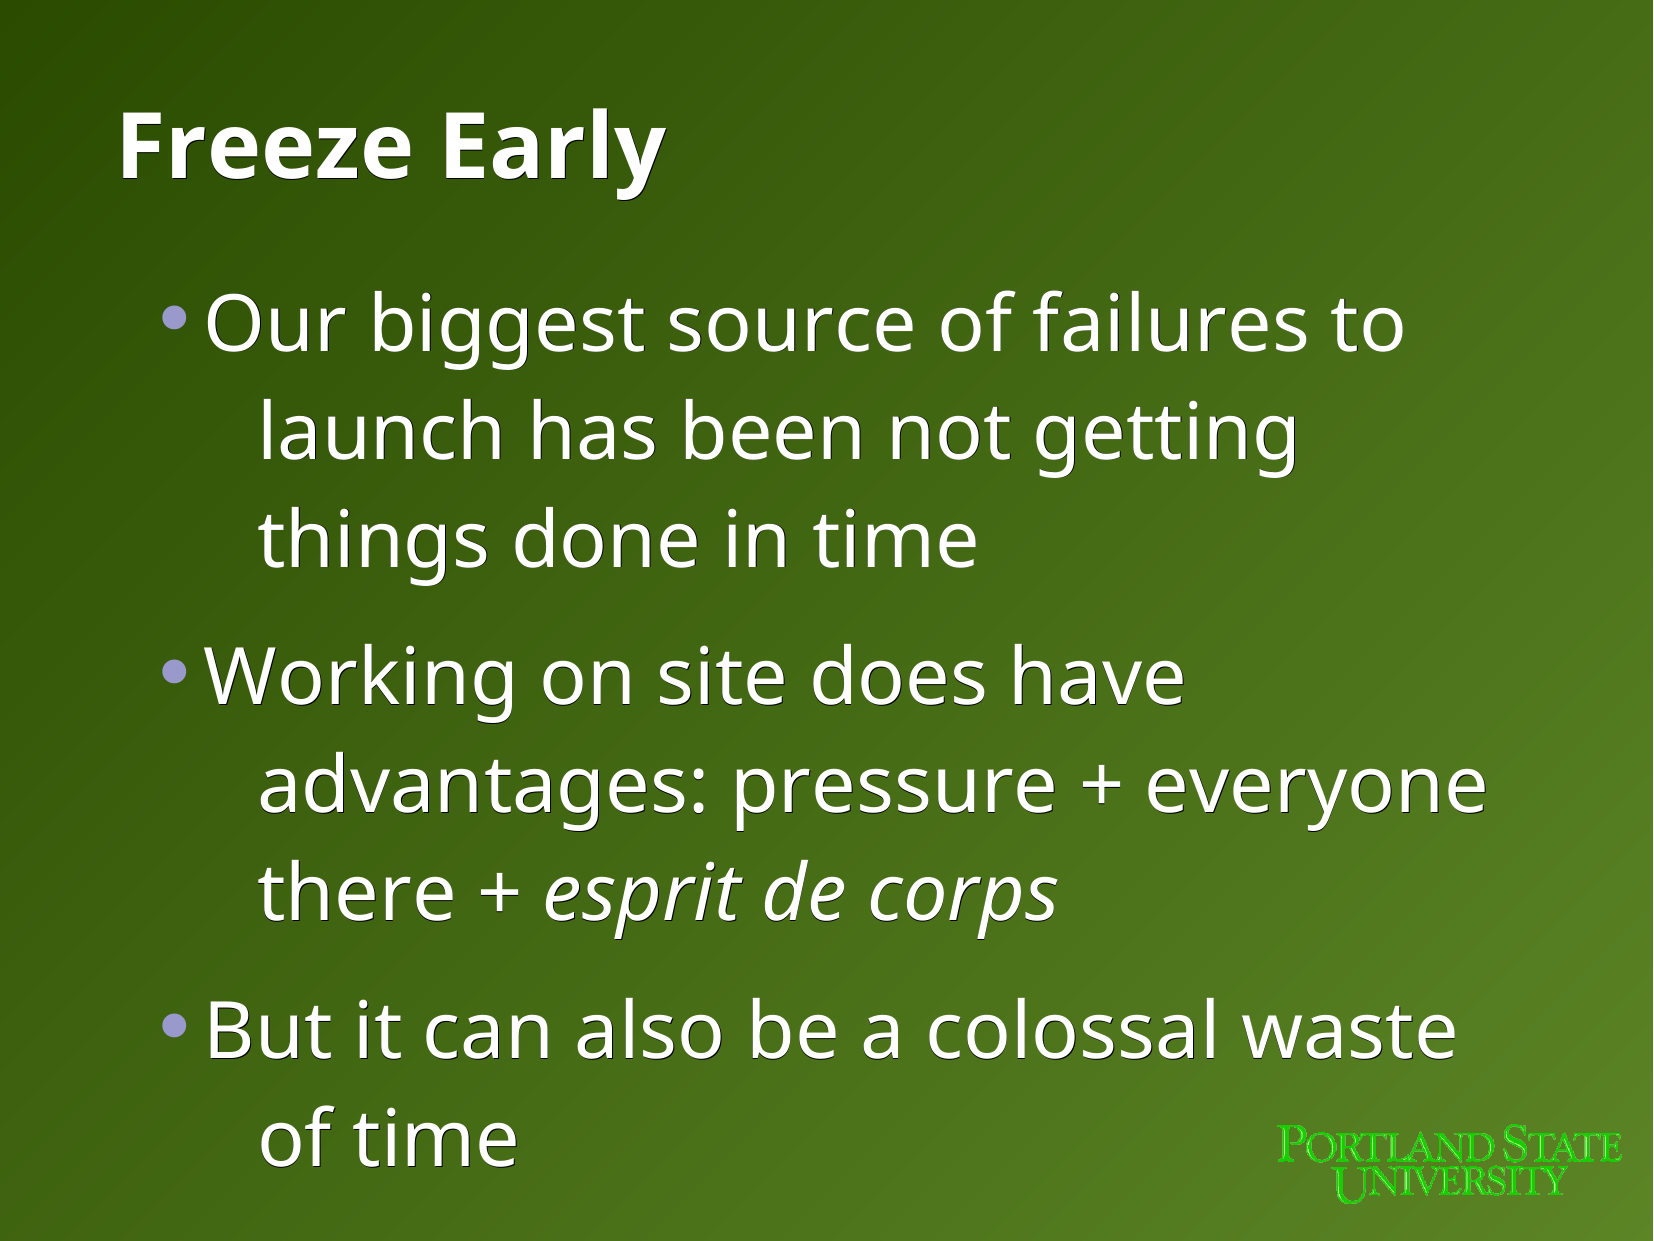

# Freeze Early
Our biggest source of failures to launch has been not getting things done in time
Working on site does have advantages: pressure + everyone there + esprit de corps
But it can also be a colossal waste of time